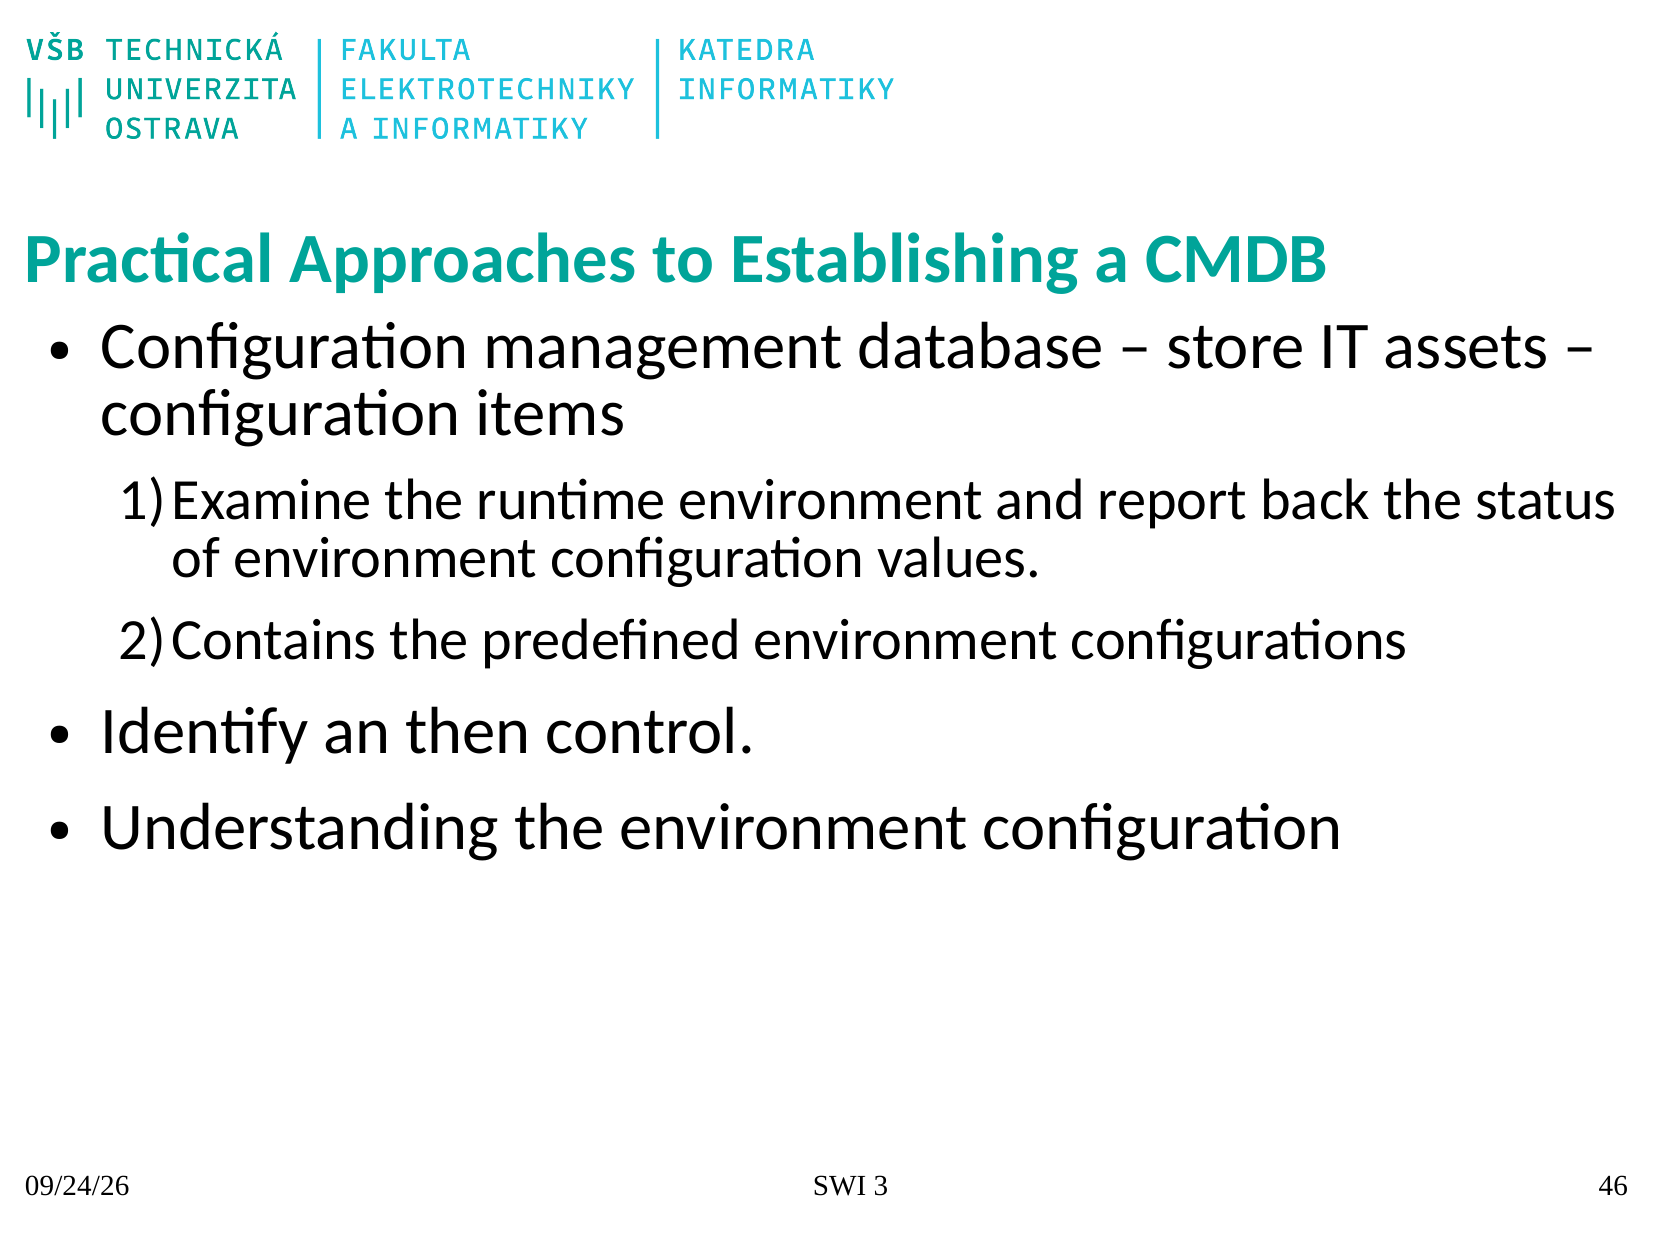

# Practical Approaches to Establishing a CMDB
Configuration management database – store IT assets – configuration items
Examine the runtime environment and report back the status of environment configuration values.
Contains the predefined environment configurations
Identify an then control.
Understanding the environment configuration
SWI 3
46